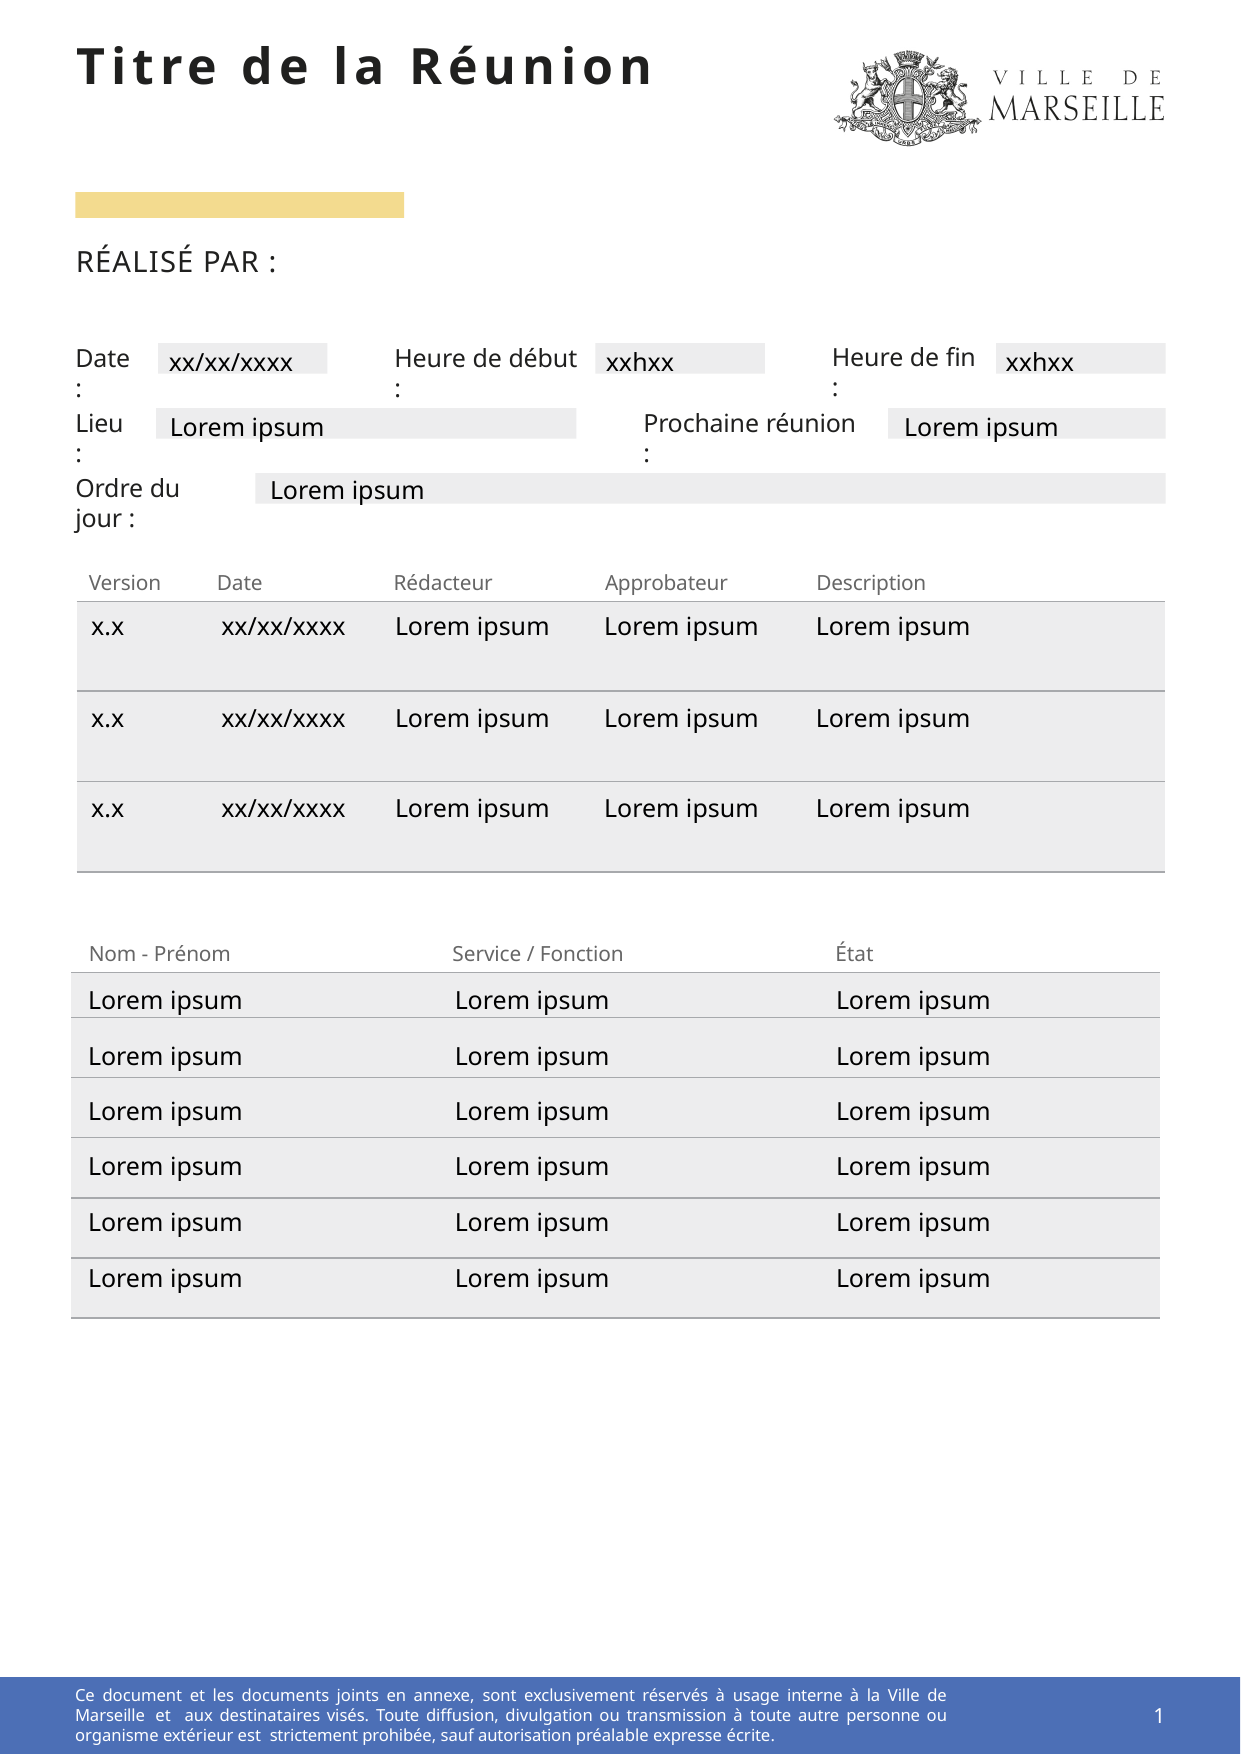

# Titre de la Réunion
RÉALISÉ PAR :
xx/xx/xxxx
xxhxx
xxhxx
Heure de fin :
Heure de début :
Date :
Lorem ipsum
Lorem ipsum
Lieu :
Prochaine réunion :
Lorem ipsum
Ordre du jour :
Version
Date
Rédacteur
Approbateur
Description
| |
| --- |
| |
| |
x.x
xx/xx/xxxx
Lorem ipsum
Lorem ipsum
Lorem ipsum
x.x
xx/xx/xxxx
Lorem ipsum
Lorem ipsum
Lorem ipsum
x.x
xx/xx/xxxx
Lorem ipsum
Lorem ipsum
Lorem ipsum
Nom - Prénom
Service / Fonction
État
| |
| --- |
| |
| |
| |
| |
| |
Lorem ipsum
Lorem ipsum
Lorem ipsum
Lorem ipsum
Lorem ipsum
Lorem ipsum
Lorem ipsum
Lorem ipsum
Lorem ipsum
Lorem ipsum
Lorem ipsum
Lorem ipsum
Lorem ipsum
Lorem ipsum
Lorem ipsum
Lorem ipsum
Lorem ipsum
Lorem ipsum
Ce document et les documents joints en annexe, sont exclusivement réservés à usage interne à la Ville de Marseille et aux destinataires visés. Toute diffusion, divulgation ou transmission à toute autre personne ou organisme extérieur est strictement prohibée, sauf autorisation préalable expresse écrite.
1
1